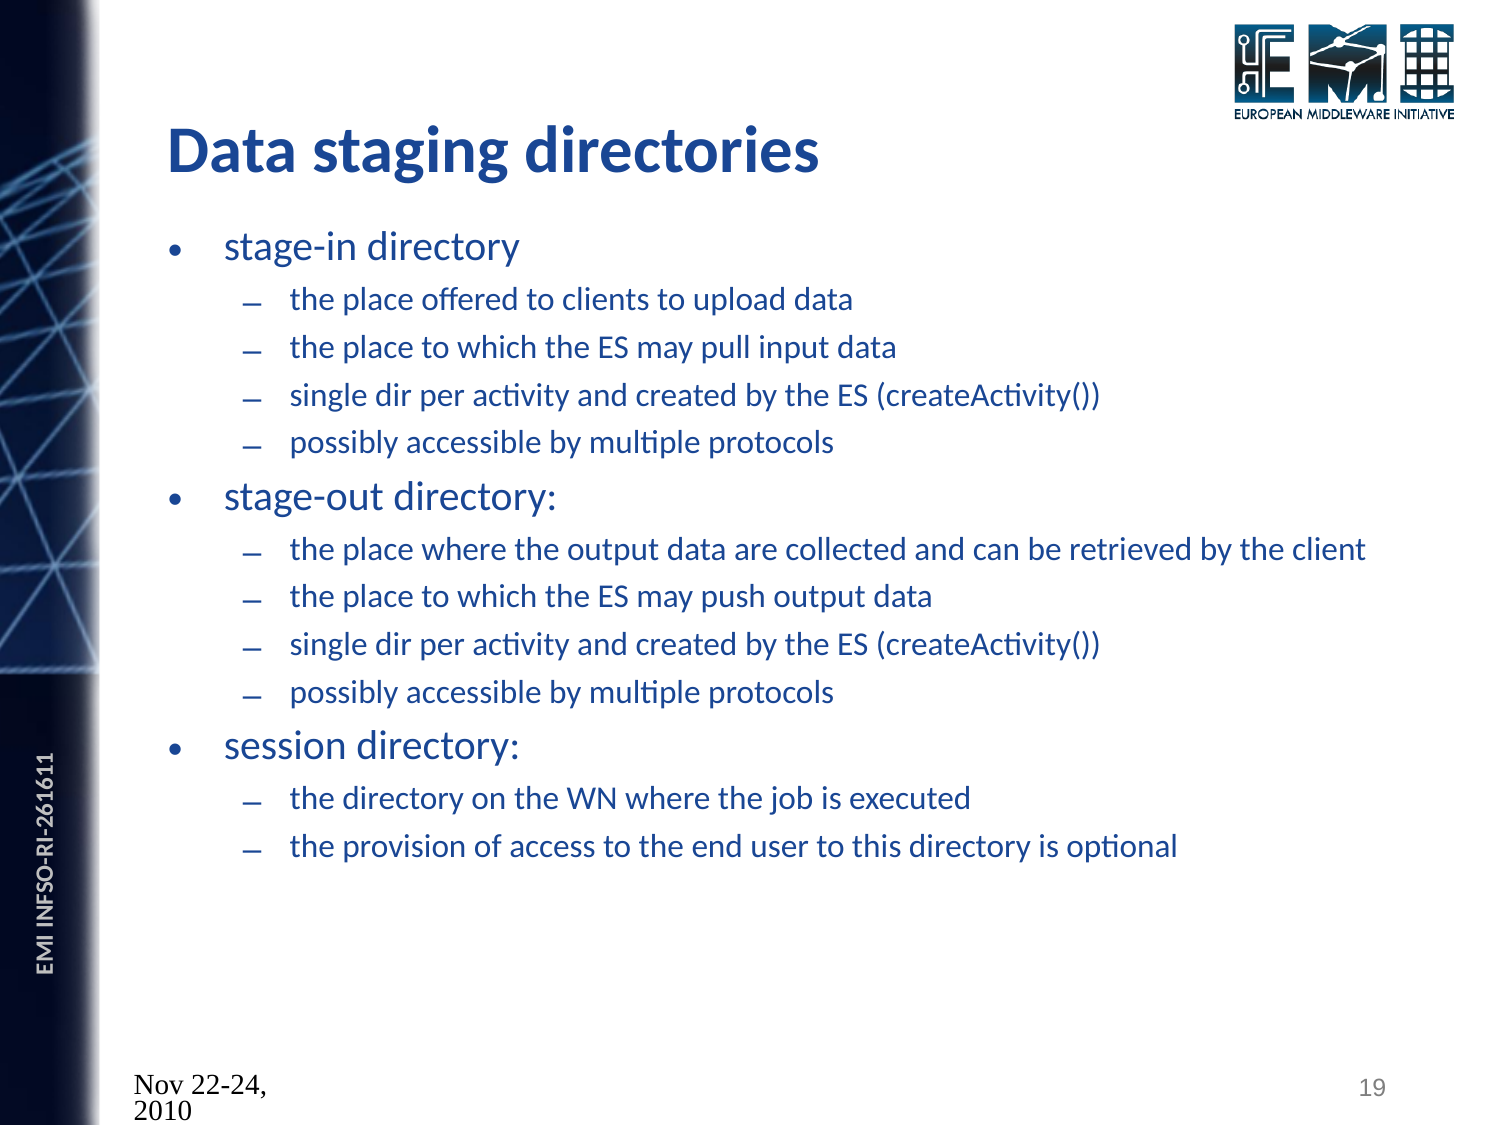

Data staging directories
# stage-in directory
the place offered to clients to upload data
the place to which the ES may pull input data
single dir per activity and created by the ES (createActivity())
possibly accessible by multiple protocols
stage-out directory:
the place where the output data are collected and can be retrieved by the client
the place to which the ES may push output data
single dir per activity and created by the ES (createActivity())
possibly accessible by multiple protocols
session directory:
the directory on the WN where the job is executed
the provision of access to the end user to this directory is optional
Nov 22-24, 2010